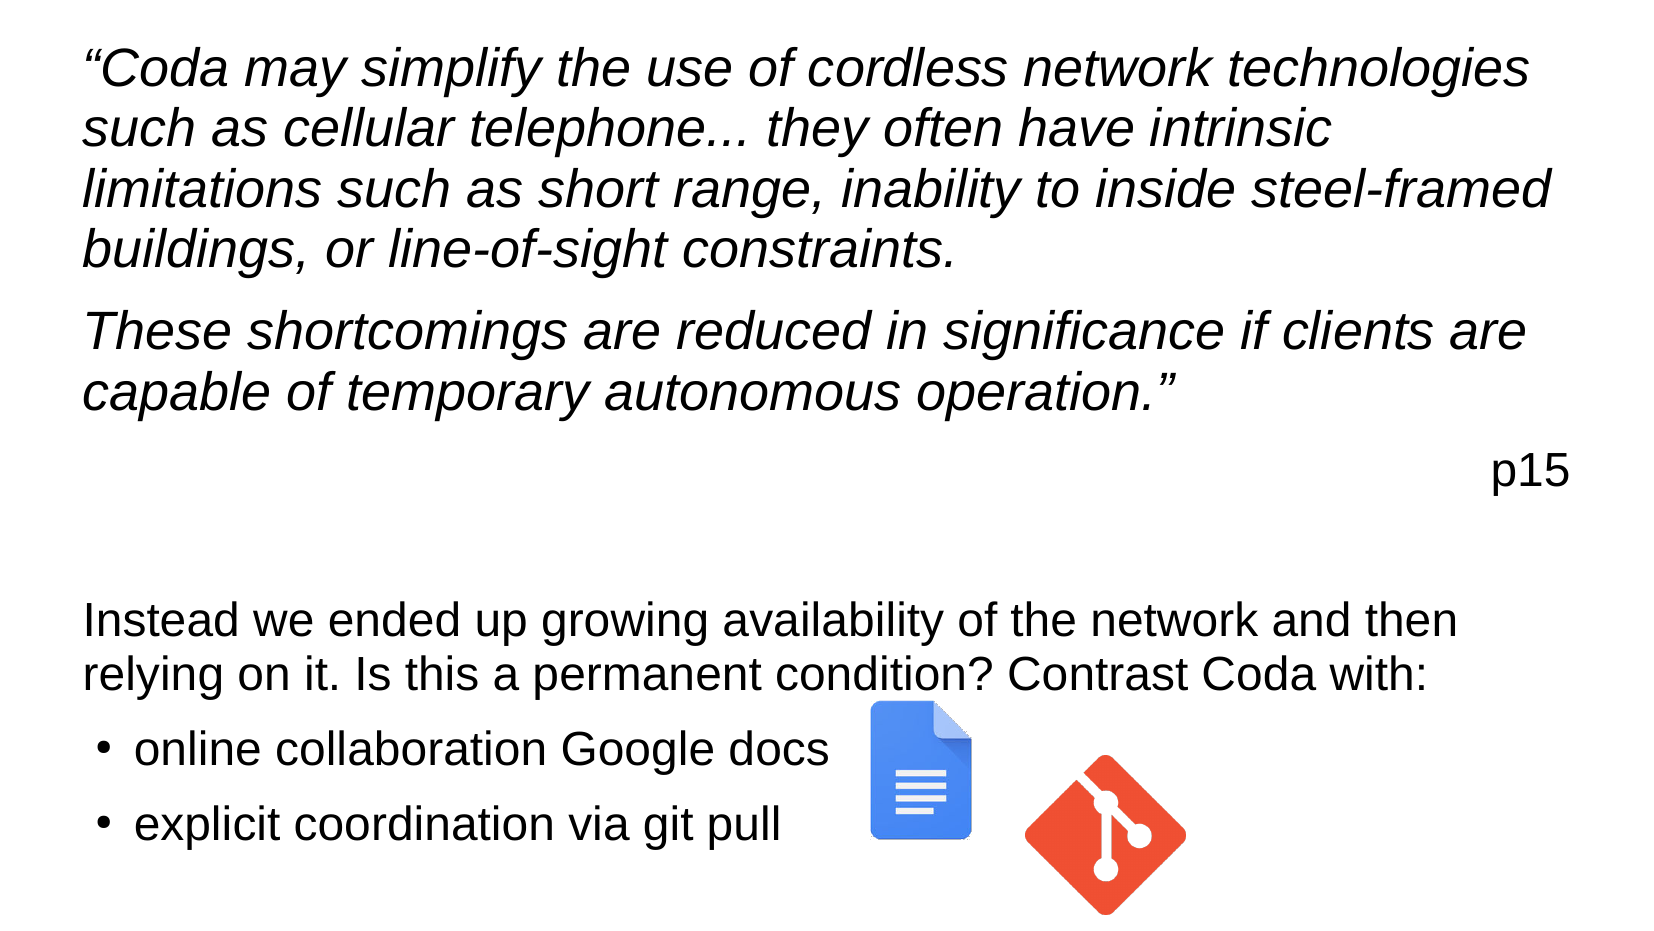

# “Coda may simplify the use of cordless network technologies such as cellular telephone... they often have intrinsic limitations such as short range, inability to inside steel-framed buildings, or line-of-sight constraints.
These shortcomings are reduced in significance if clients are capable of temporary autonomous operation.”
p15
Instead we ended up growing availability of the network and then relying on it. Is this a permanent condition? Contrast Coda with:
online collaboration Google docs
explicit coordination via git pull